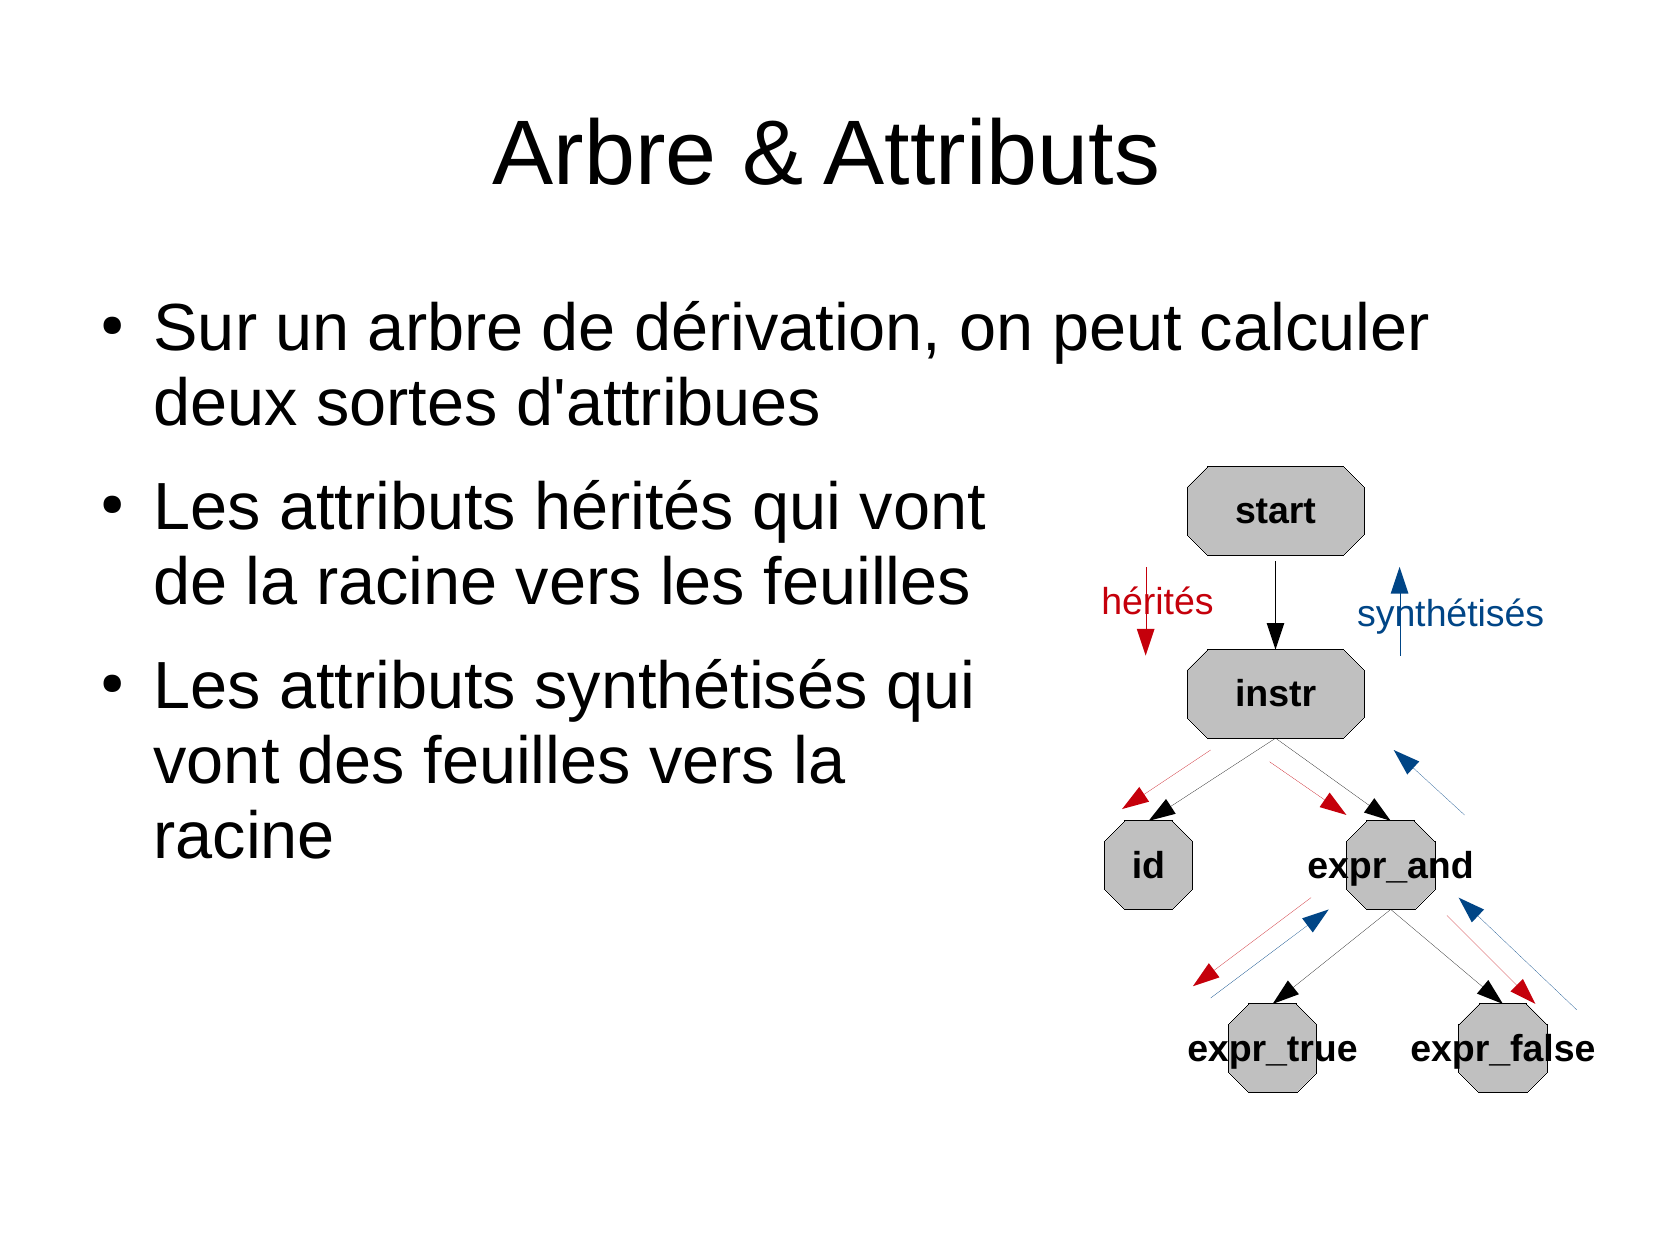

# Arbre & Attributs
Sur un arbre de dérivation, on peut calculer deux sortes d'attribues
Les attributs hérités qui vont
de la racine vers les feuilles
Les attributs synthétisés qui
vont des feuilles vers la
racine
start
hérités
synthétisés
instr
id
expr_and
expr_true
expr_false